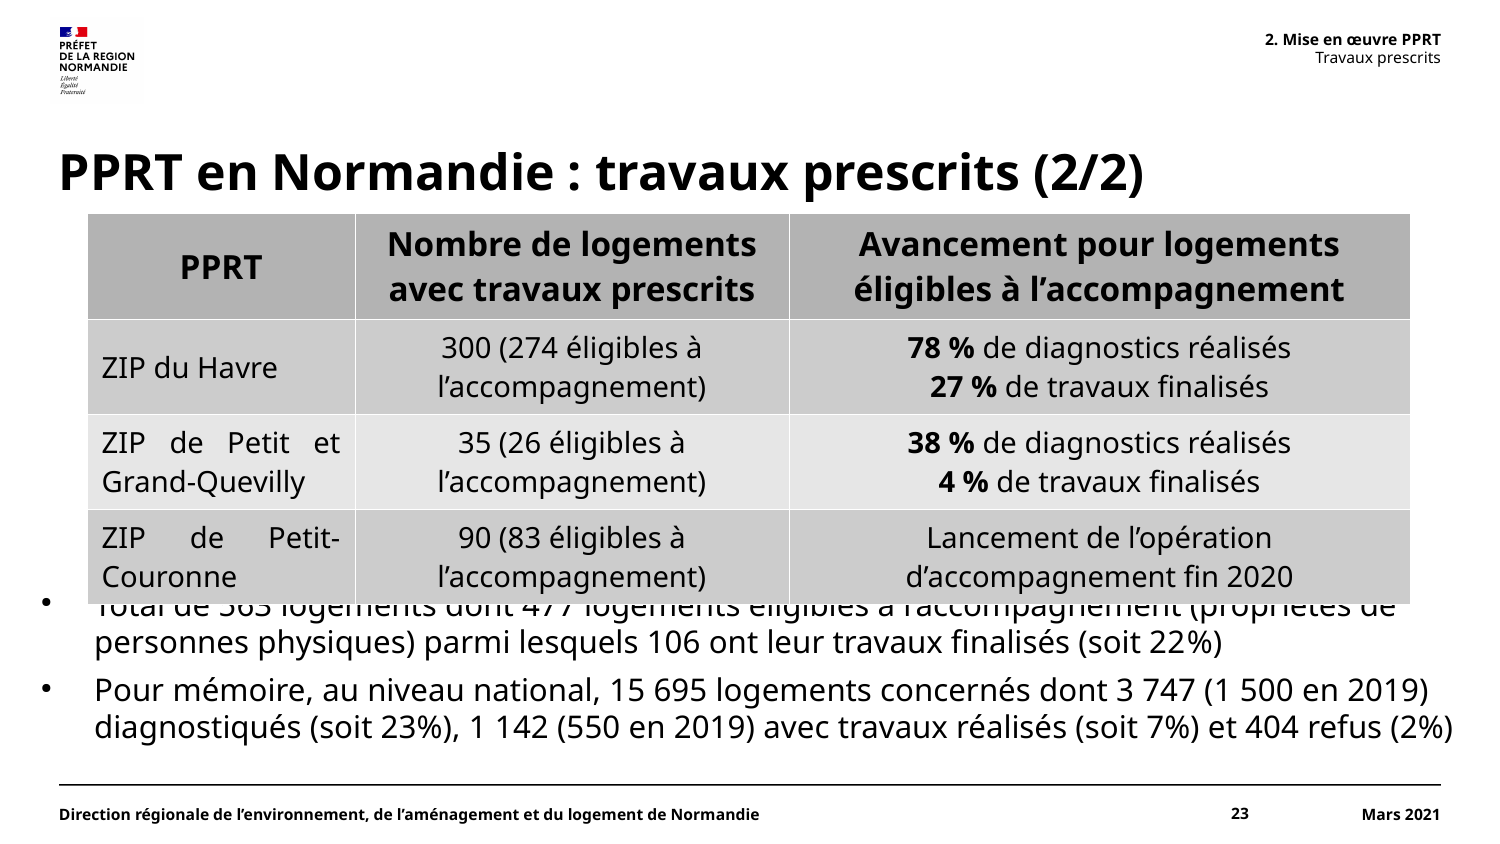

Mise en œuvre PPRT
Travaux prescrits
# PPRT en Normandie : travaux prescrits (2/2)
| PPRT | Nombre de logements avec travaux prescrits | Avancement pour logements éligibles à l’accompagnement |
| --- | --- | --- |
| ZIP du Havre | 300 (274 éligibles à l’accompagnement) | 78 % de diagnostics réalisés 27 % de travaux finalisés |
| ZIP de Petit et Grand-Quevilly | 35 (26 éligibles à l’accompagnement) | 38 % de diagnostics réalisés 4 % de travaux finalisés |
| ZIP de Petit-Couronne | 90 (83 éligibles à l’accompagnement) | Lancement de l’opération d’accompagnement fin 2020 |
Total de 563 logements dont 477 logements éligibles à l’accompagnement (propriétés de personnes physiques) parmi lesquels 106 ont leur travaux finalisés (soit 22%)
Pour mémoire, au niveau national, 15 695 logements concernés dont 3 747 (1 500 en 2019) diagnostiqués (soit 23%), 1 142 (550 en 2019) avec travaux réalisés (soit 7%) et 404 refus (2%)
Direction régionale de l’environnement, de l’aménagement et du logement de Normandie
Mars 2021
### Chart
| Category | 1 colonne | 2 colonne | 3 colonne |
|---|---|---|---|
| 1 ligne | 9.1 | 3.2 | 4.54 |
| 2 ligne | 2.4 | 8.8 | 9.65 |
| 3 ligne | 3.1 | 1.5 | 3.7 |
| 4 ligne | 4.3 | 9.02 | 6.2 |